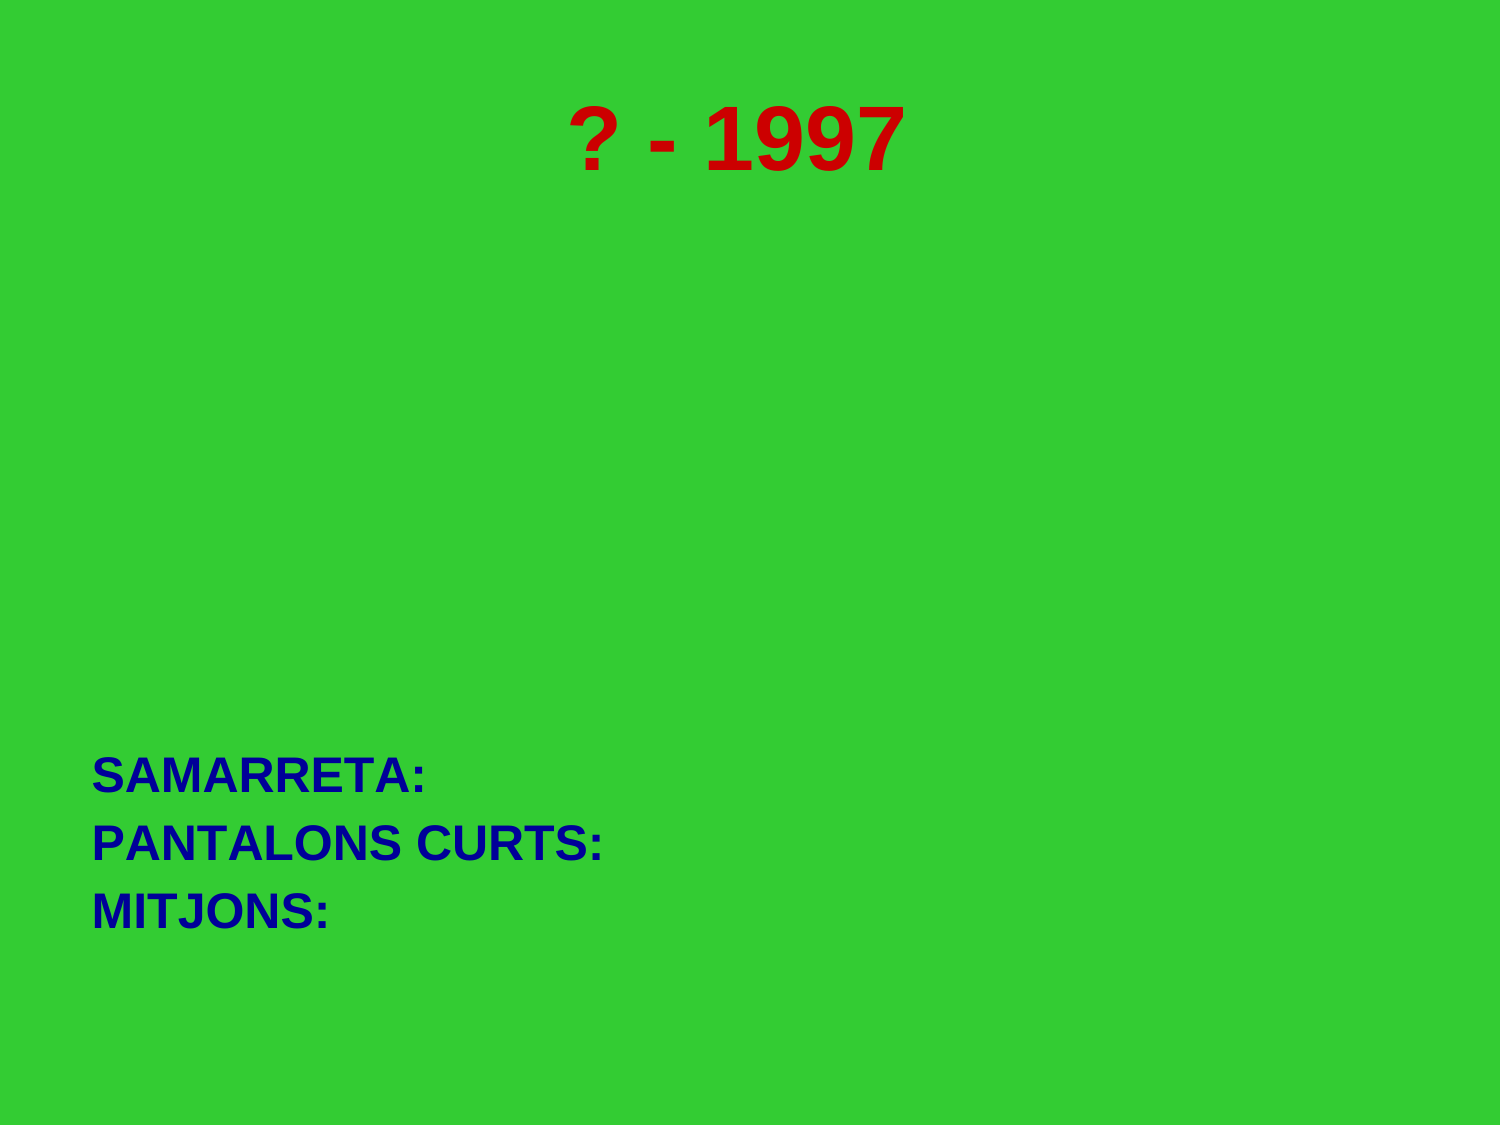

# ? - 1997
SAMARRETA:
PANTALONS CURTS:
MITJONS: